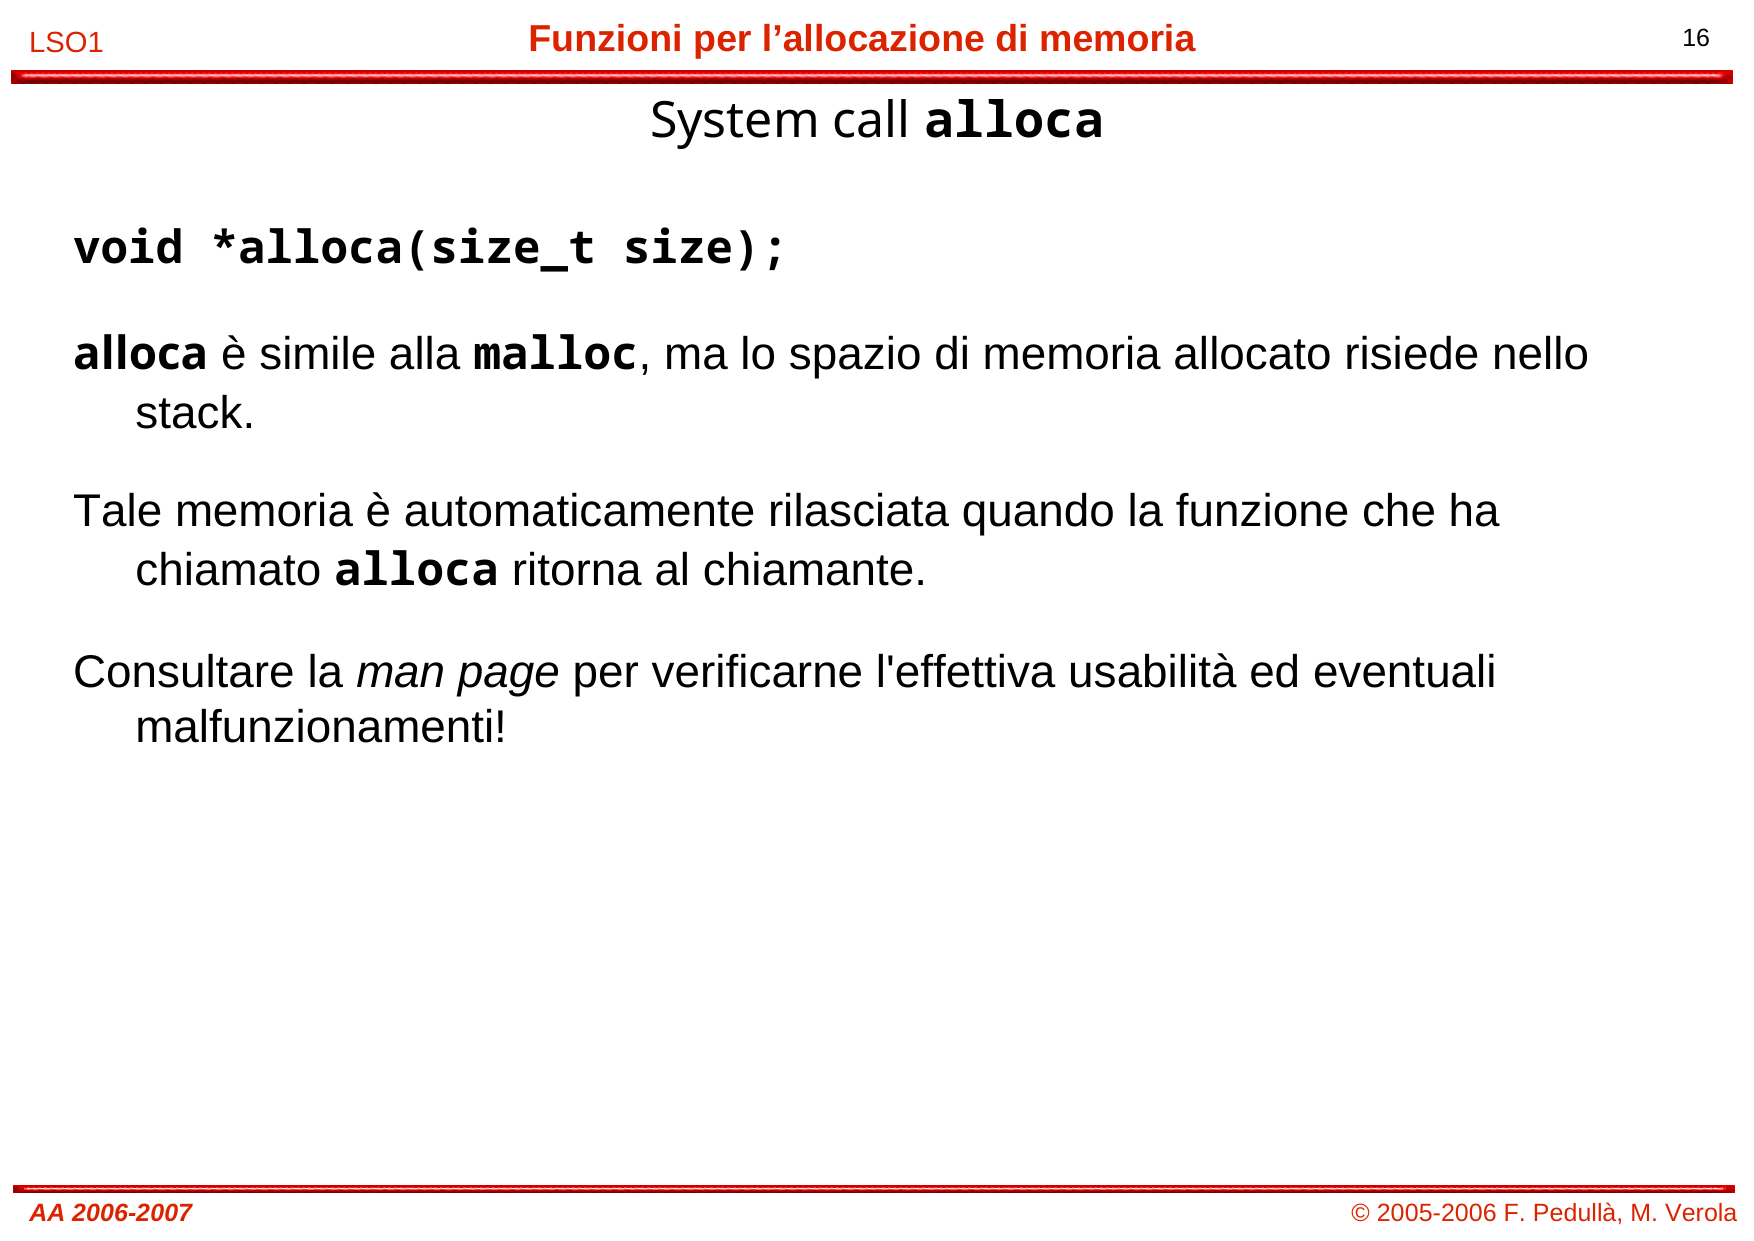

# System call alloca
void *alloca(size_t size);
alloca è simile alla malloc, ma lo spazio di memoria allocato risiede nello stack.
Tale memoria è automaticamente rilasciata quando la funzione che ha chiamato alloca ritorna al chiamante.
Consultare la man page per verificarne l'effettiva usabilità ed eventuali malfunzionamenti!